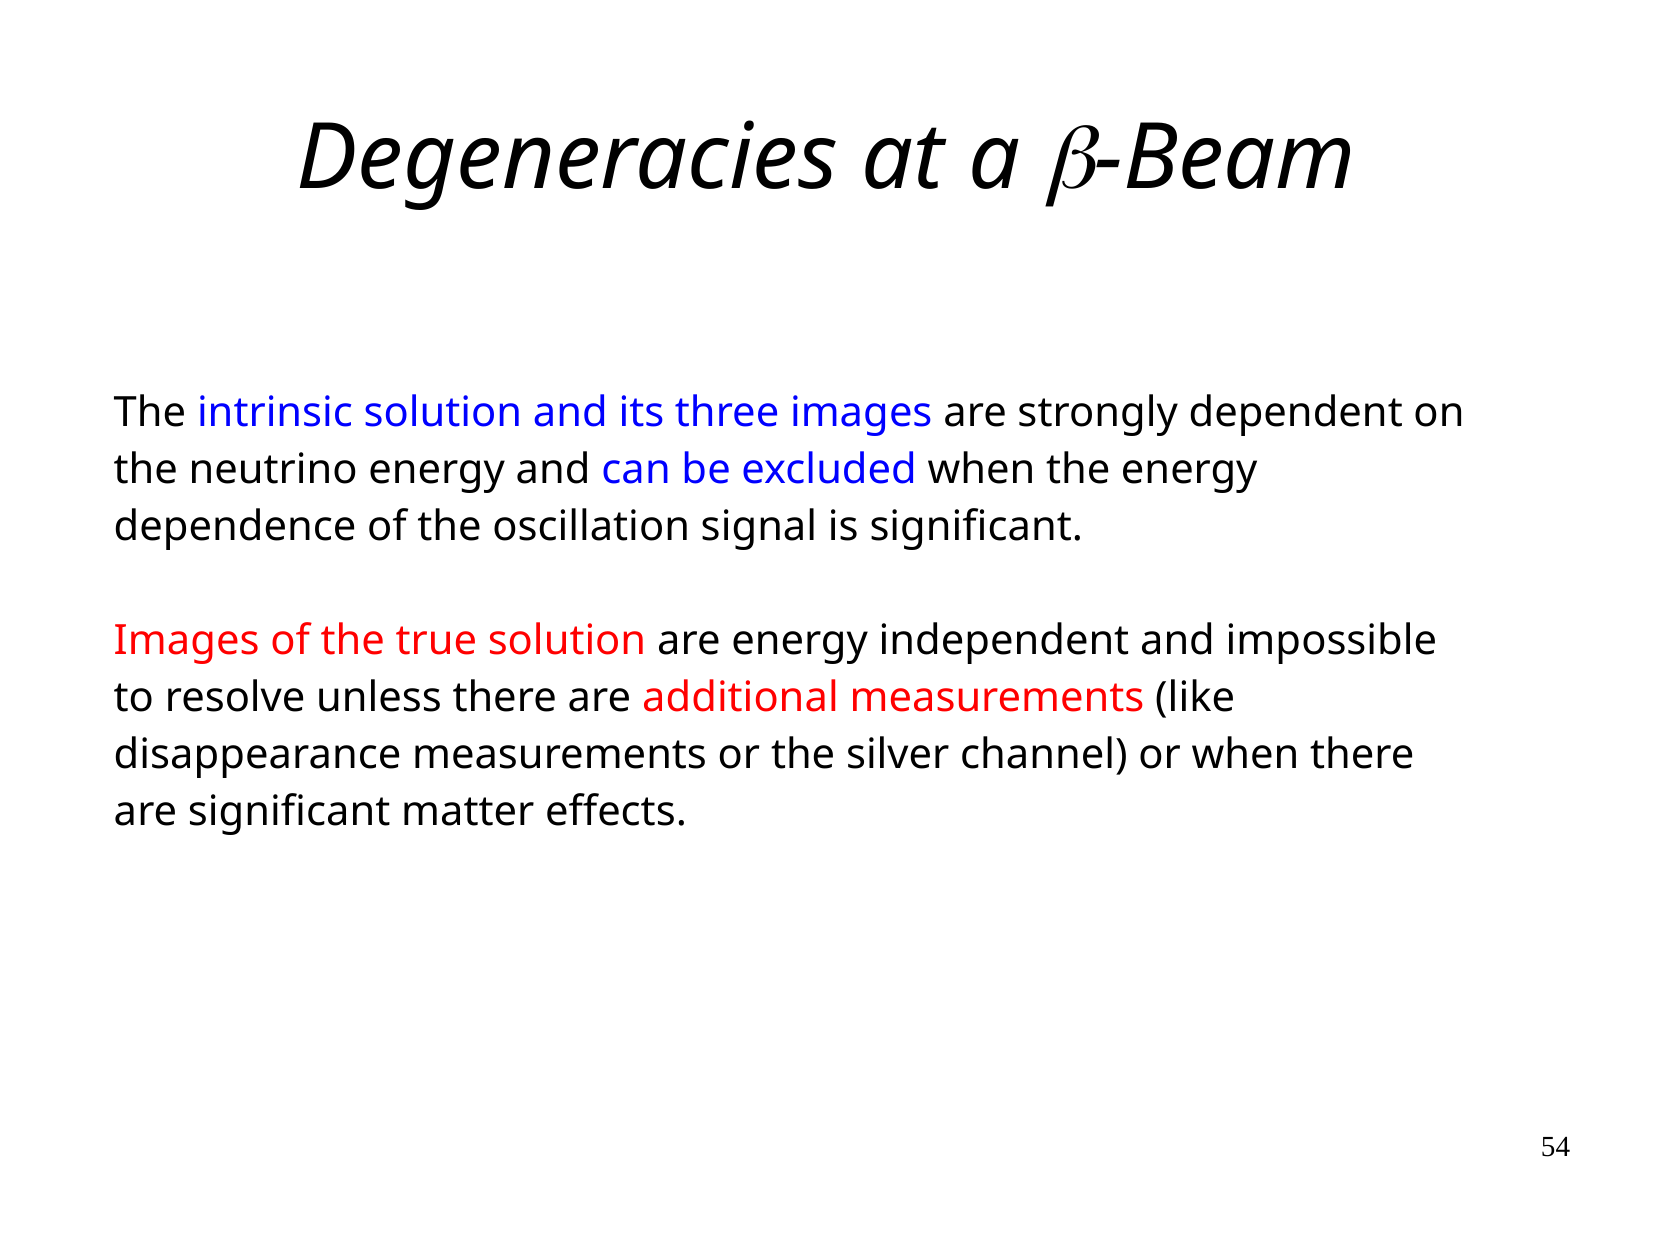

# Degeneracies at a b-Beam
The intrinsic solution and its three images are strongly dependent on the neutrino energy and can be excluded when the energy dependence of the oscillation signal is significant.
Images of the true solution are energy independent and impossible to resolve unless there are additional measurements (like disappearance measurements or the silver channel) or when there are significant matter effects.
54